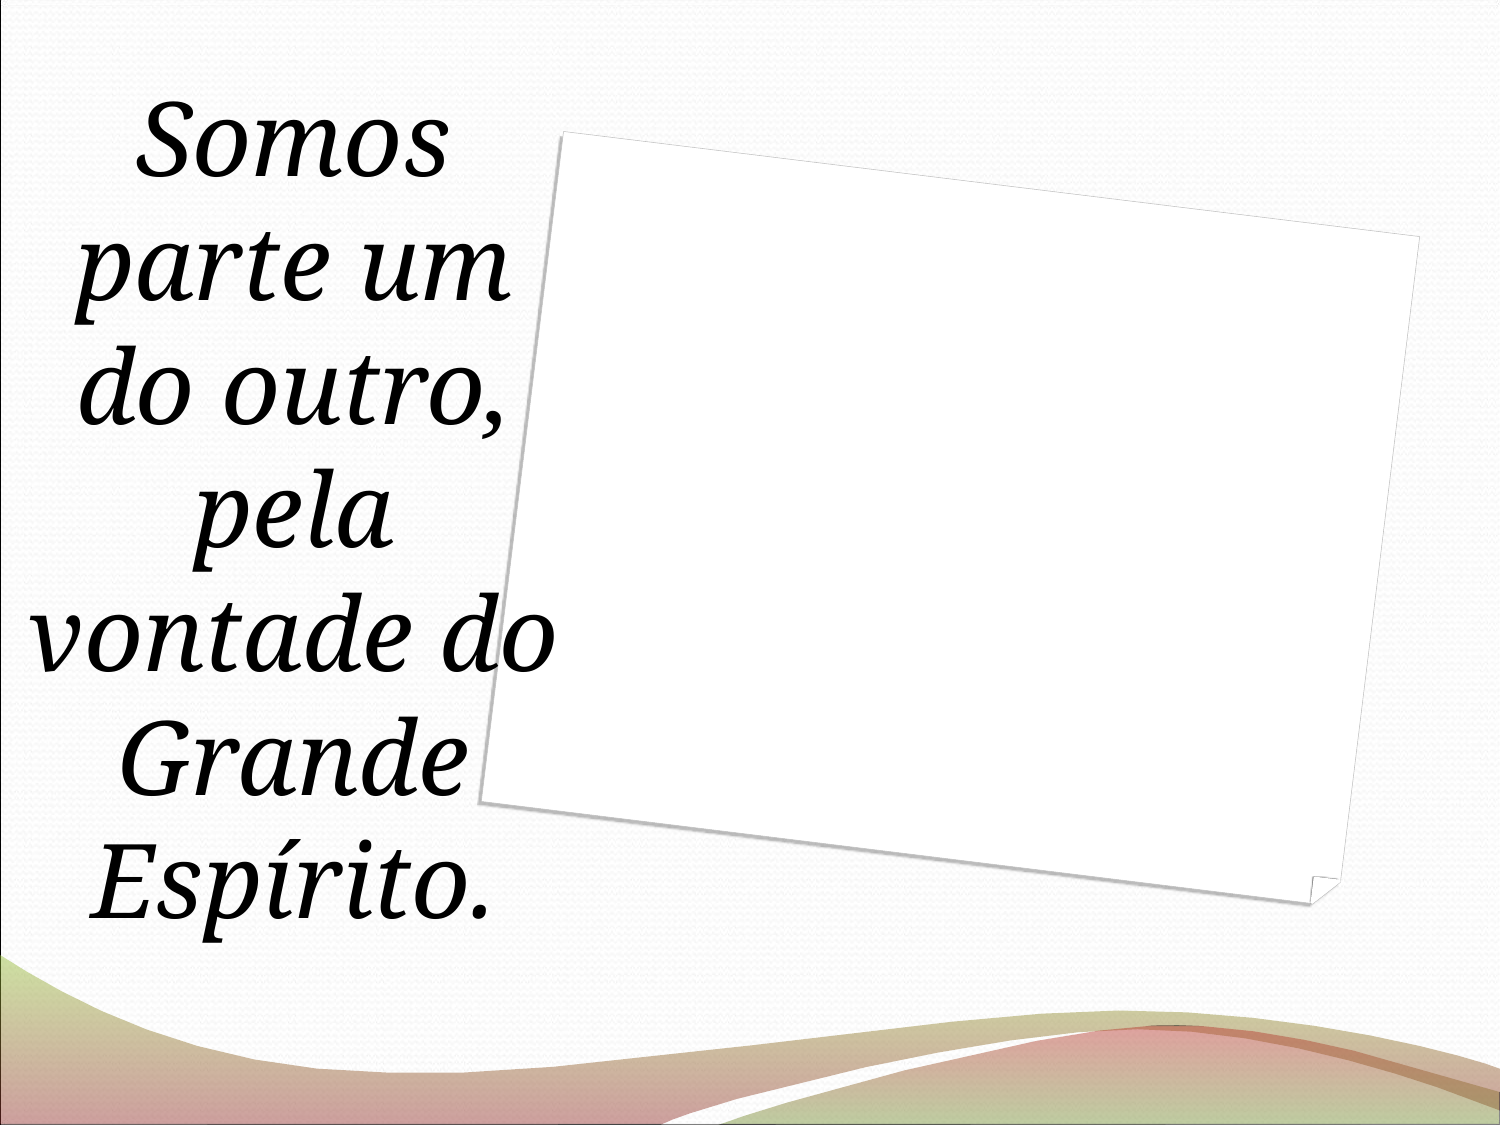

# Somos parte um do outro, pela vontade do Grande Espírito.